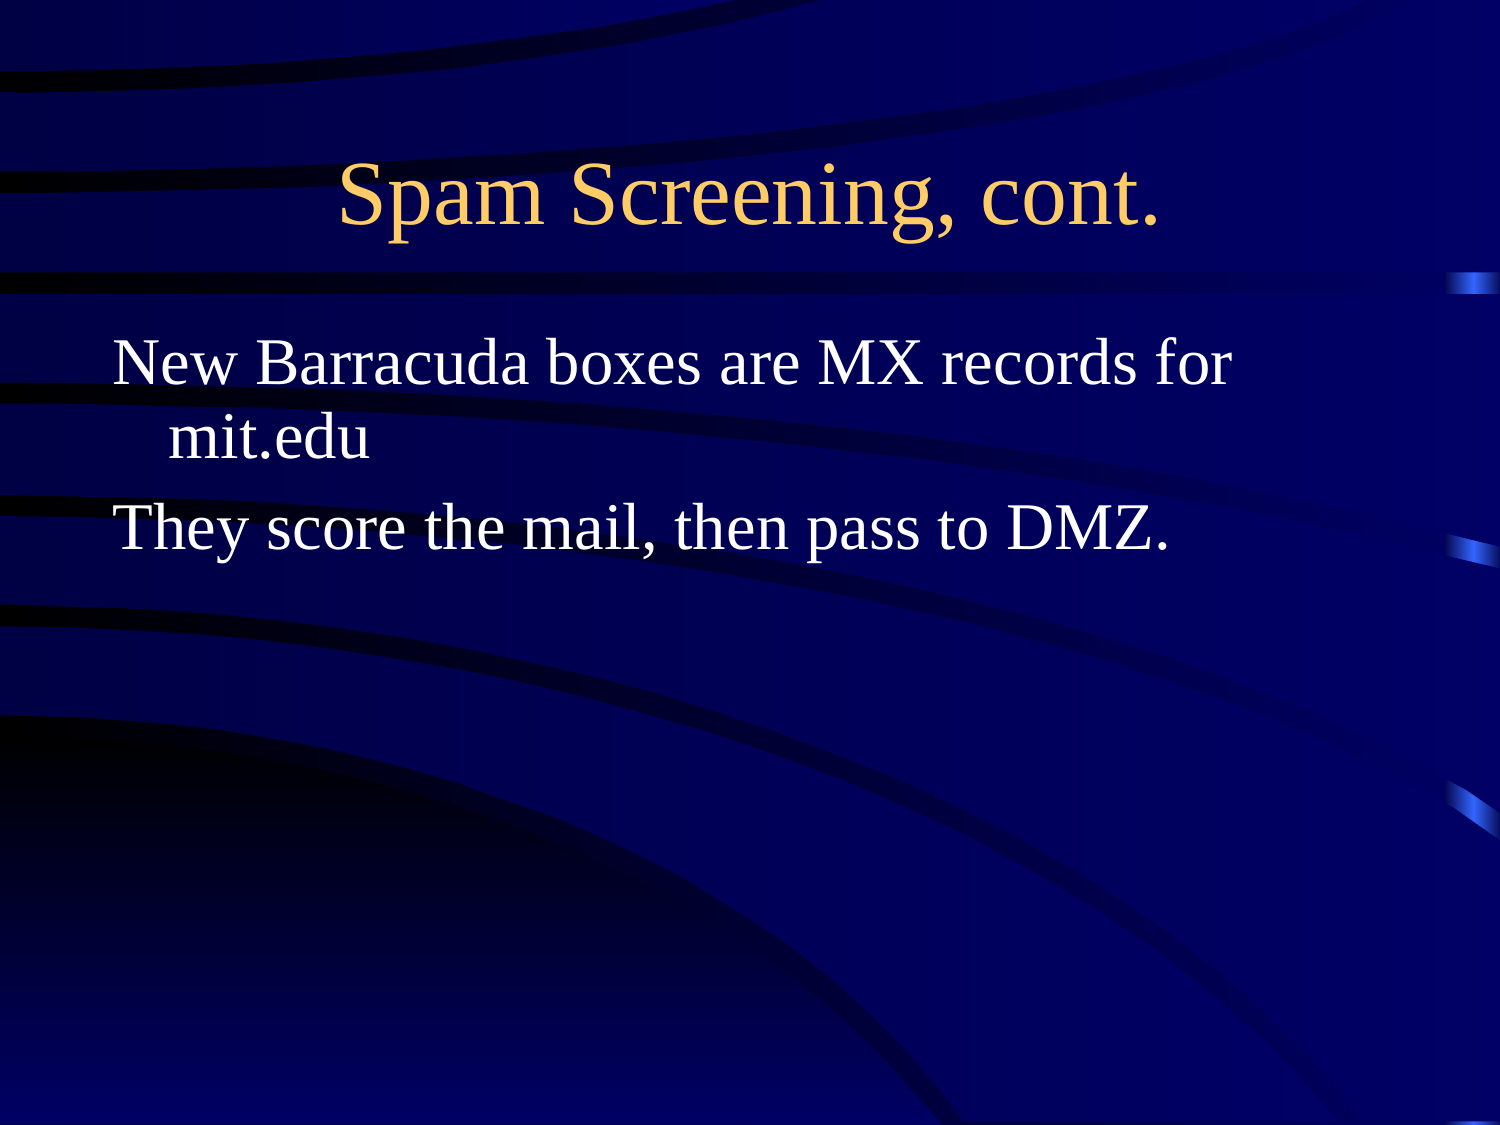

# Spam Screening, cont.
New Barracuda boxes are MX records for mit.edu
They score the mail, then pass to DMZ.